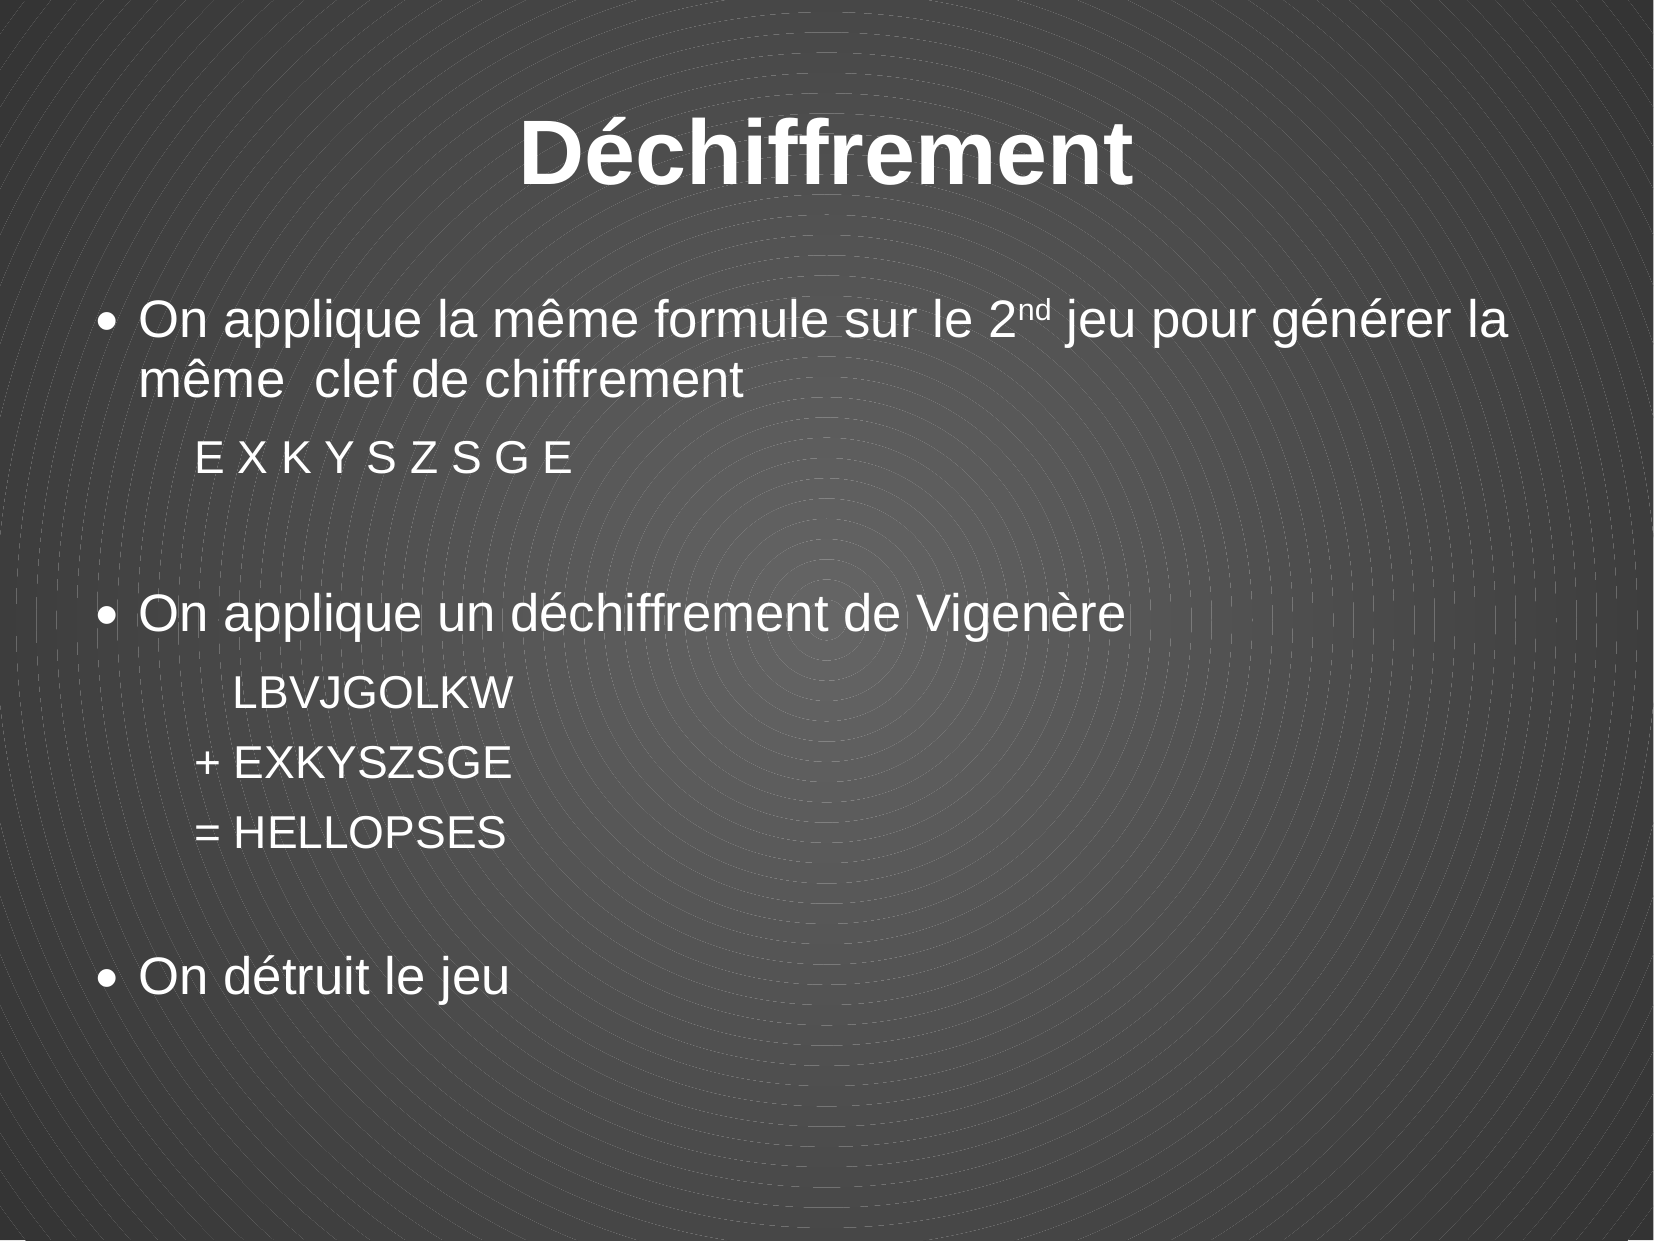

# Déchiffrement
On applique la même formule sur le 2nd jeu pour générer la même clef de chiffrement
E X K Y S Z S G E
On applique un déchiffrement de Vigenère
 LBVJGOLKW
+ EXKYSZSGE
= HELLOPSES
On détruit le jeu